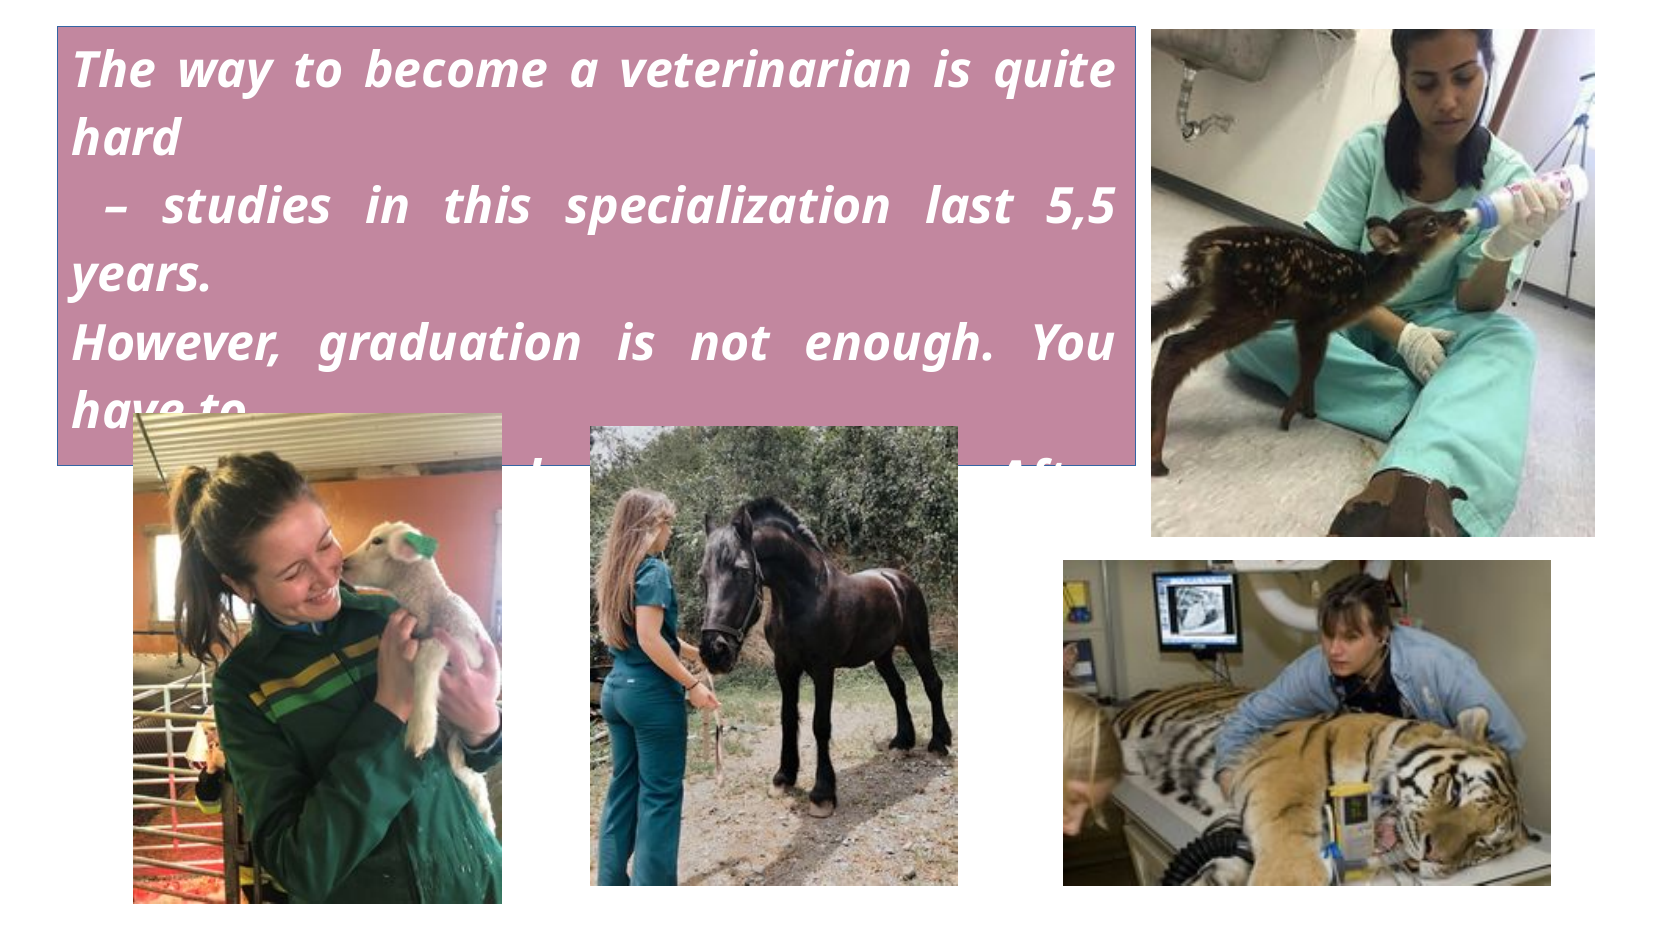

The way to become a veterinarian is quite hard
 – studies in this specialization last 5,5 years.
However, graduation is not enough. You have to
 get a diploma and work for 4 years. After that
 you can approach to specialization studies,
which last about 2-3 years.